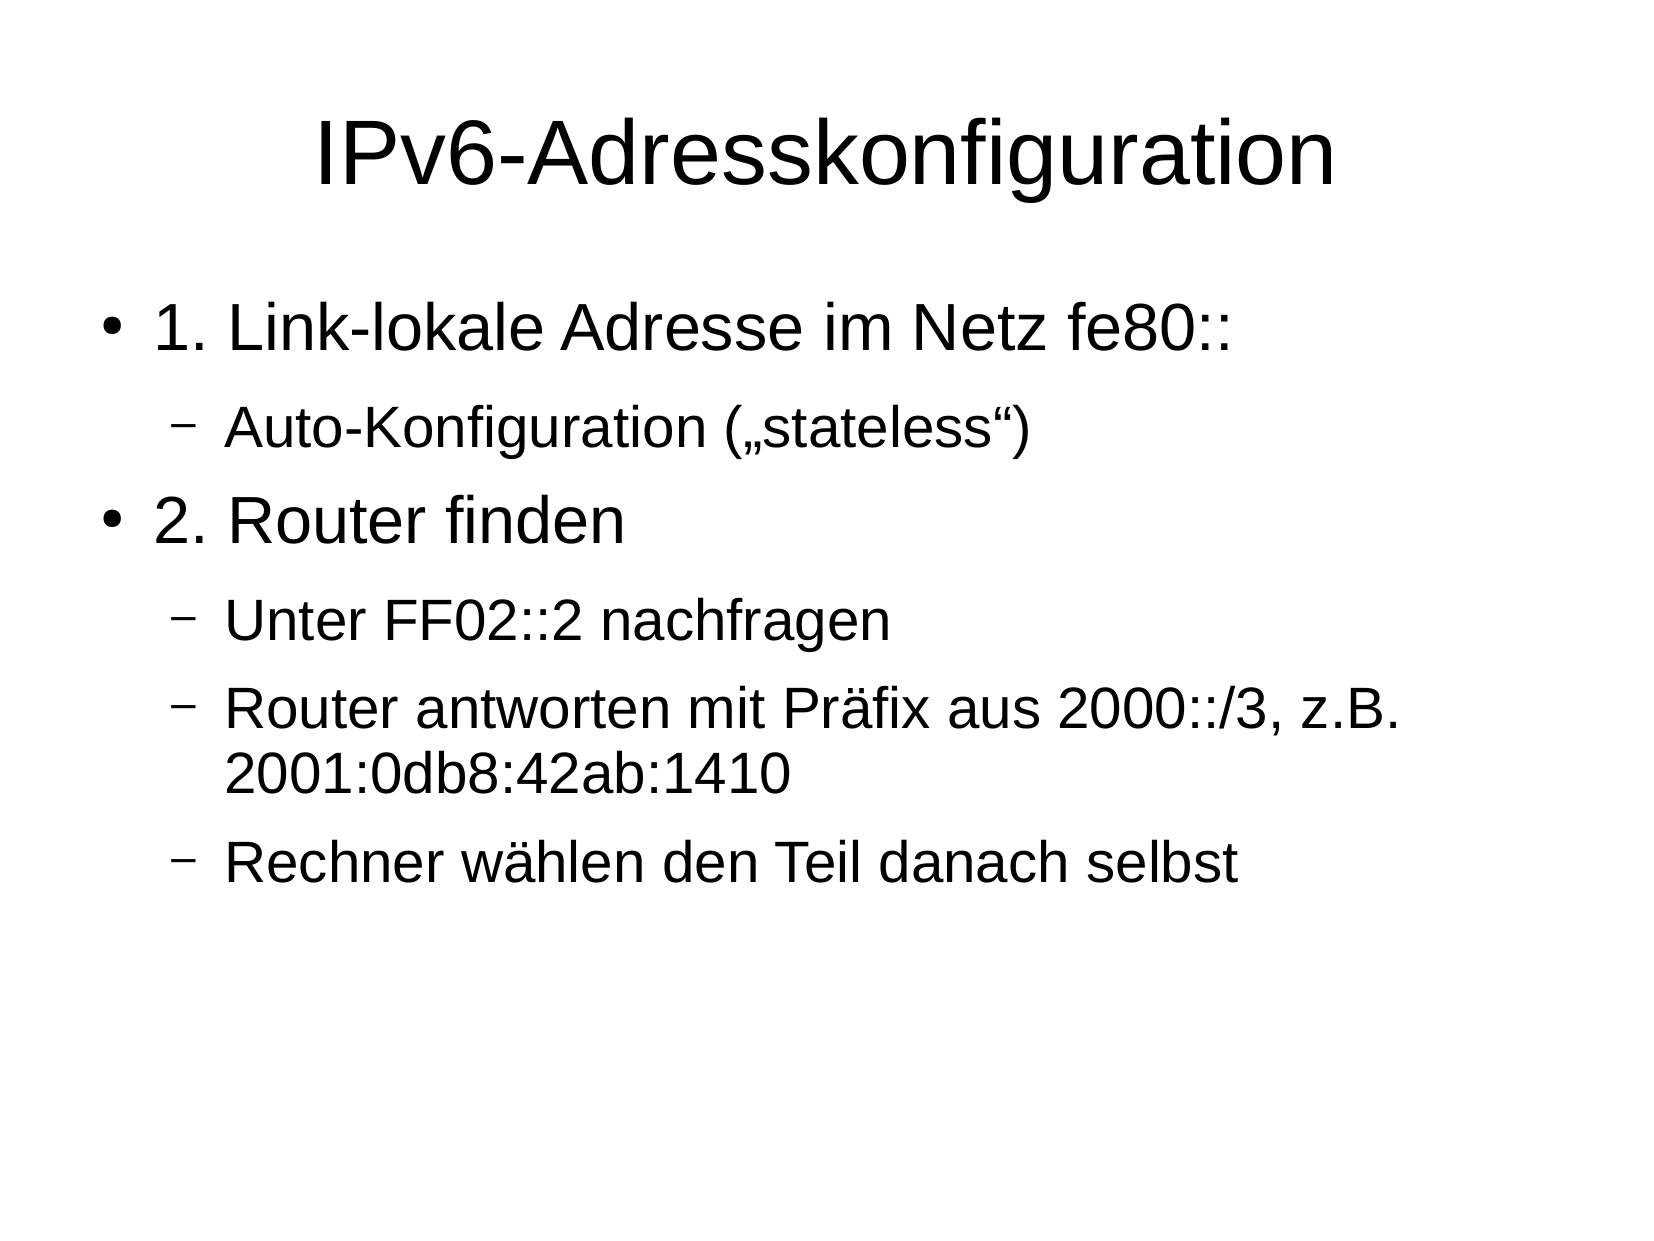

# IPv6-Adresskonfiguration
1. Link-lokale Adresse im Netz fe80::
Auto-Konfiguration („stateless“)
2. Router finden
Unter FF02::2 nachfragen
Router antworten mit Präfix aus 2000::/3, z.B. 2001:0db8:42ab:1410
Rechner wählen den Teil danach selbst